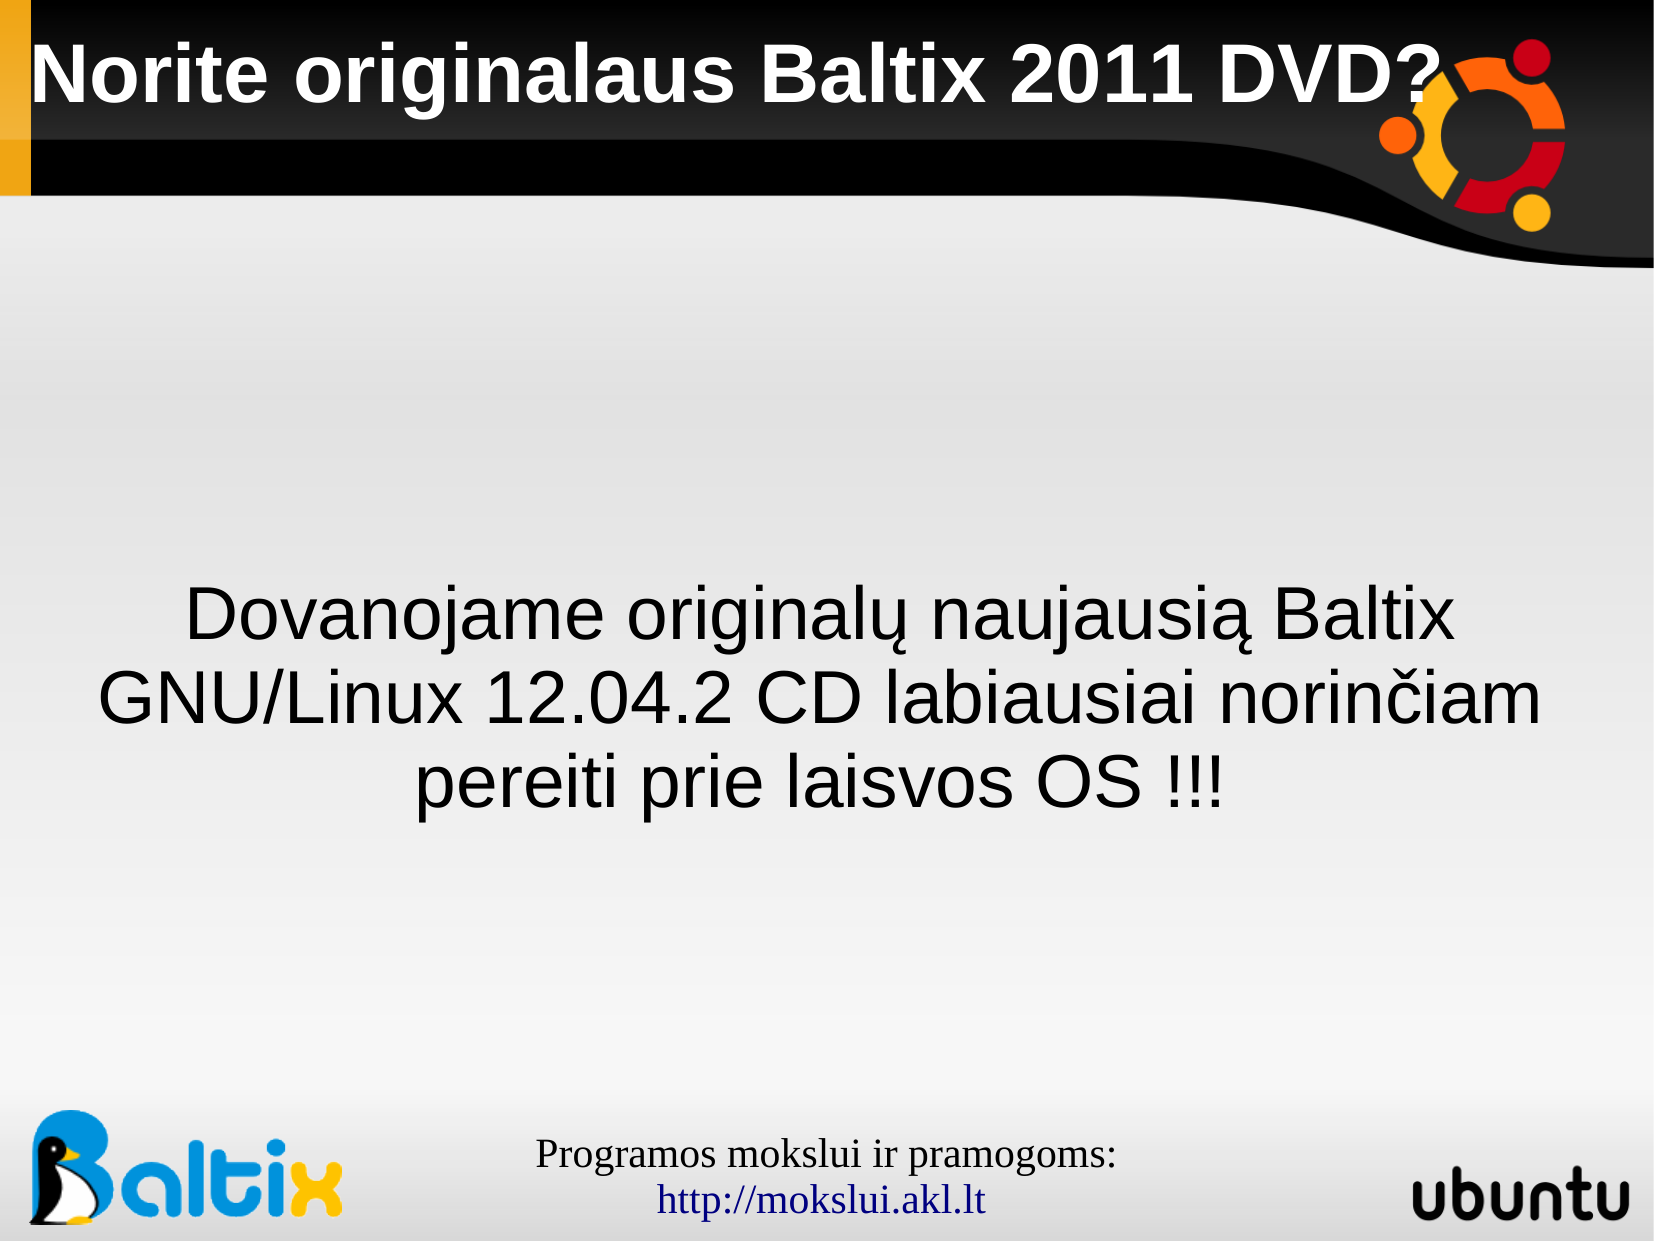

# Norite originalaus Baltix 2011 DVD?
Dovanojame originalų naujausią Baltix GNU/Linux 12.04.2 CD labiausiai norinčiam pereiti prie laisvos OS !!!